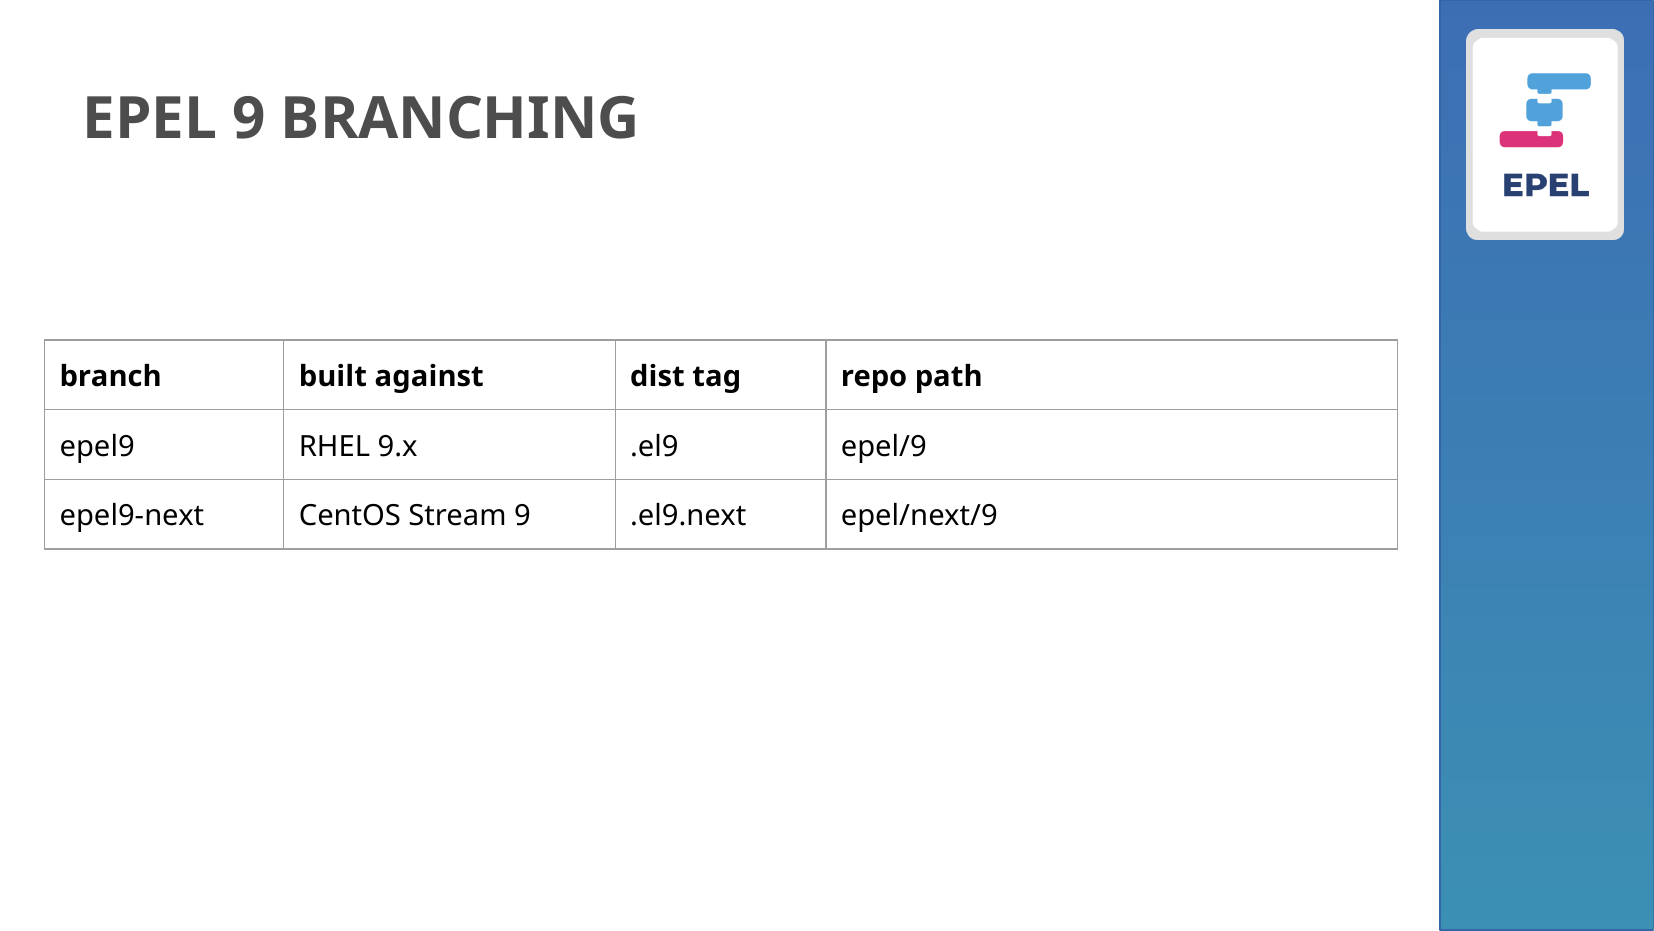

EPEL 9 BRANCHING
| branch | built against | dist tag | repo path |
| --- | --- | --- | --- |
| epel9 | RHEL 9.x | .el9 | epel/9 |
| epel9-next | CentOS Stream 9 | .el9.next | epel/next/9 |